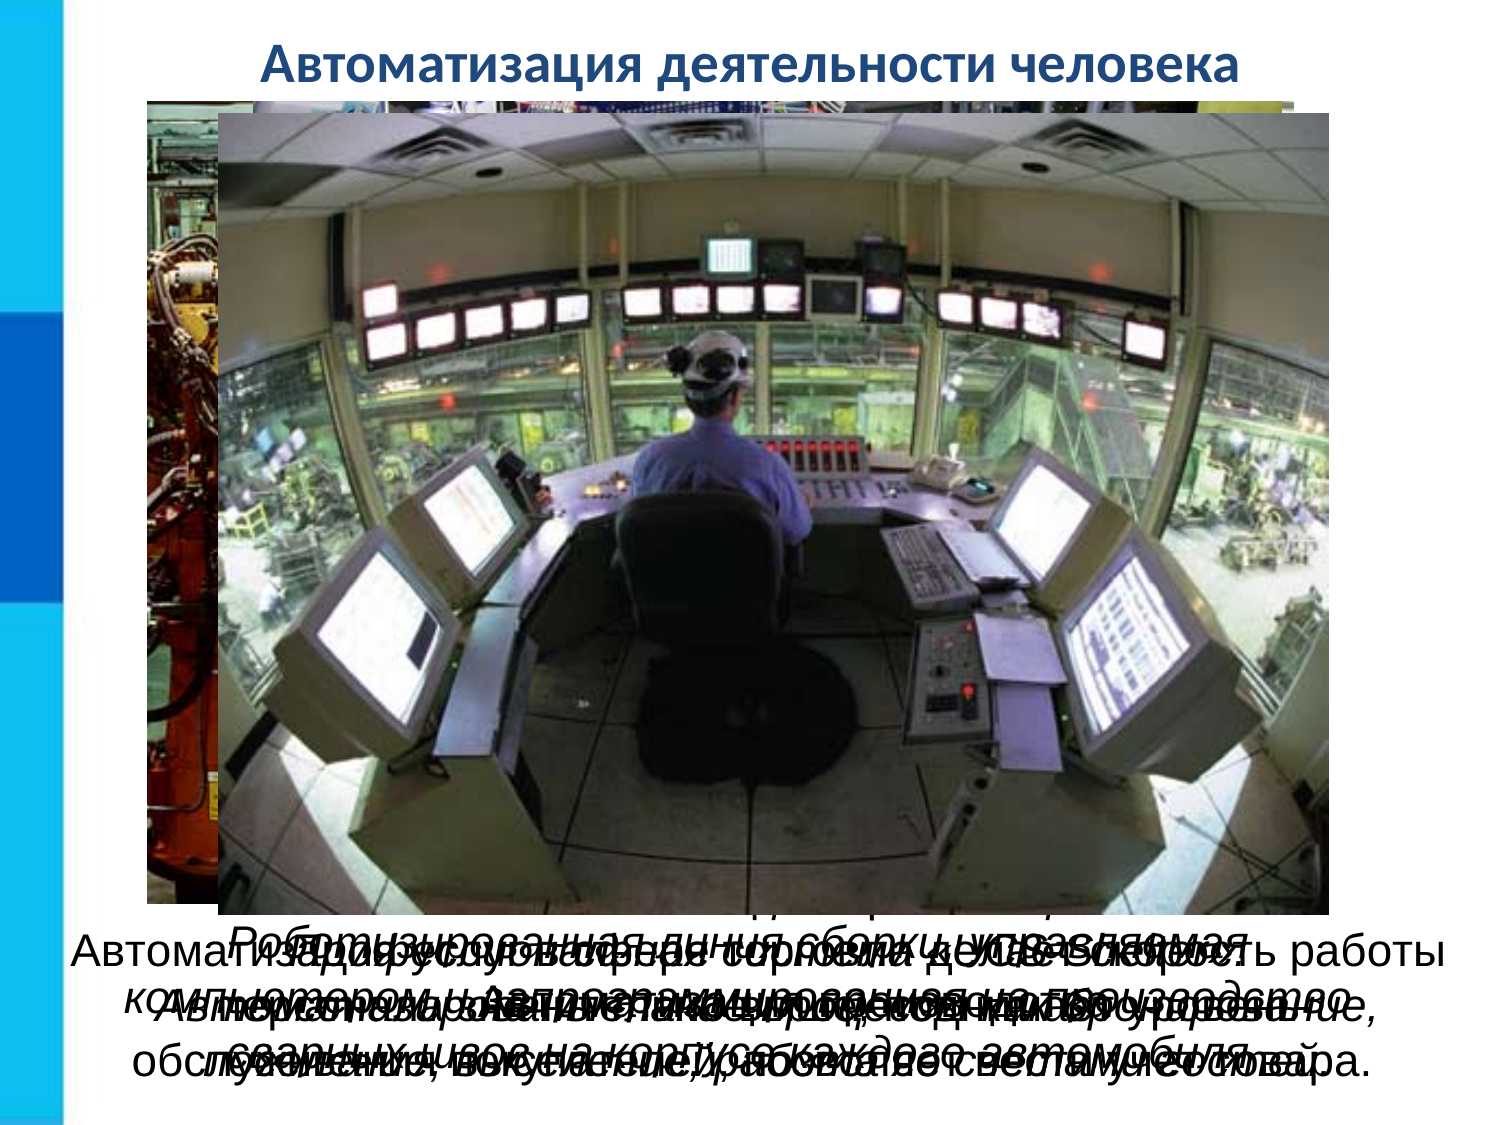

Автоматизация деятельности человека
Автоматизация торговли.
Автоматизация услуг в сфере торговли делает скорость работы персонала значительно выше, поднимает уровень обслуживания покупателей, позволяет вести учет товара.
Автоматизация гостиниц.
Профессиональная система «UCS-Shelter». Автоматизированы такие процессы как бронирование, поселение, выселение, работа со счетами гостей.
Роботизированная линия сборки, управляемая компьютером и запрограммированная на производство сварных швов на корпусе каждого автомобиля
Автоматизация производства